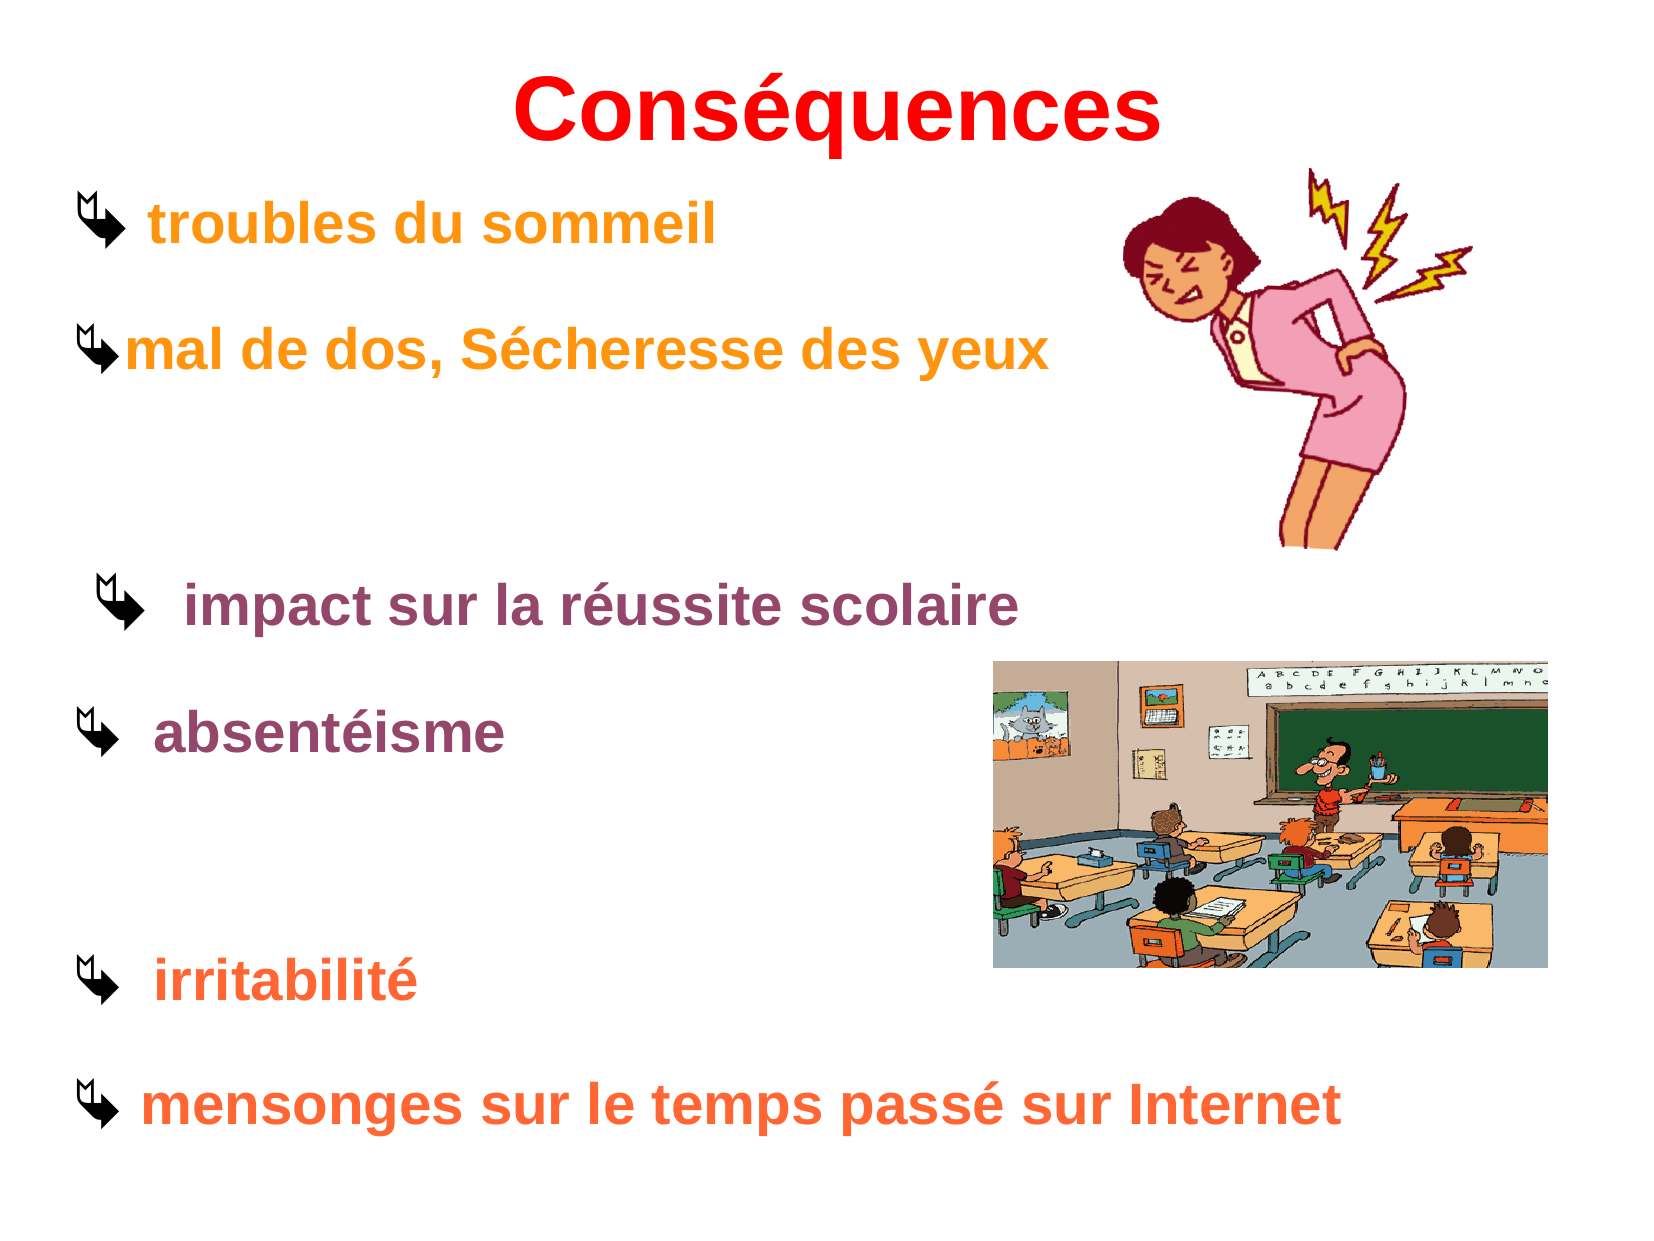

# Conséquences
 troubles du sommeil
mal de dos, Sécheresse des yeux
  impact sur la réussite scolaire
 absentéisme
 irritabilité
 mensonges sur le temps passé sur Internet